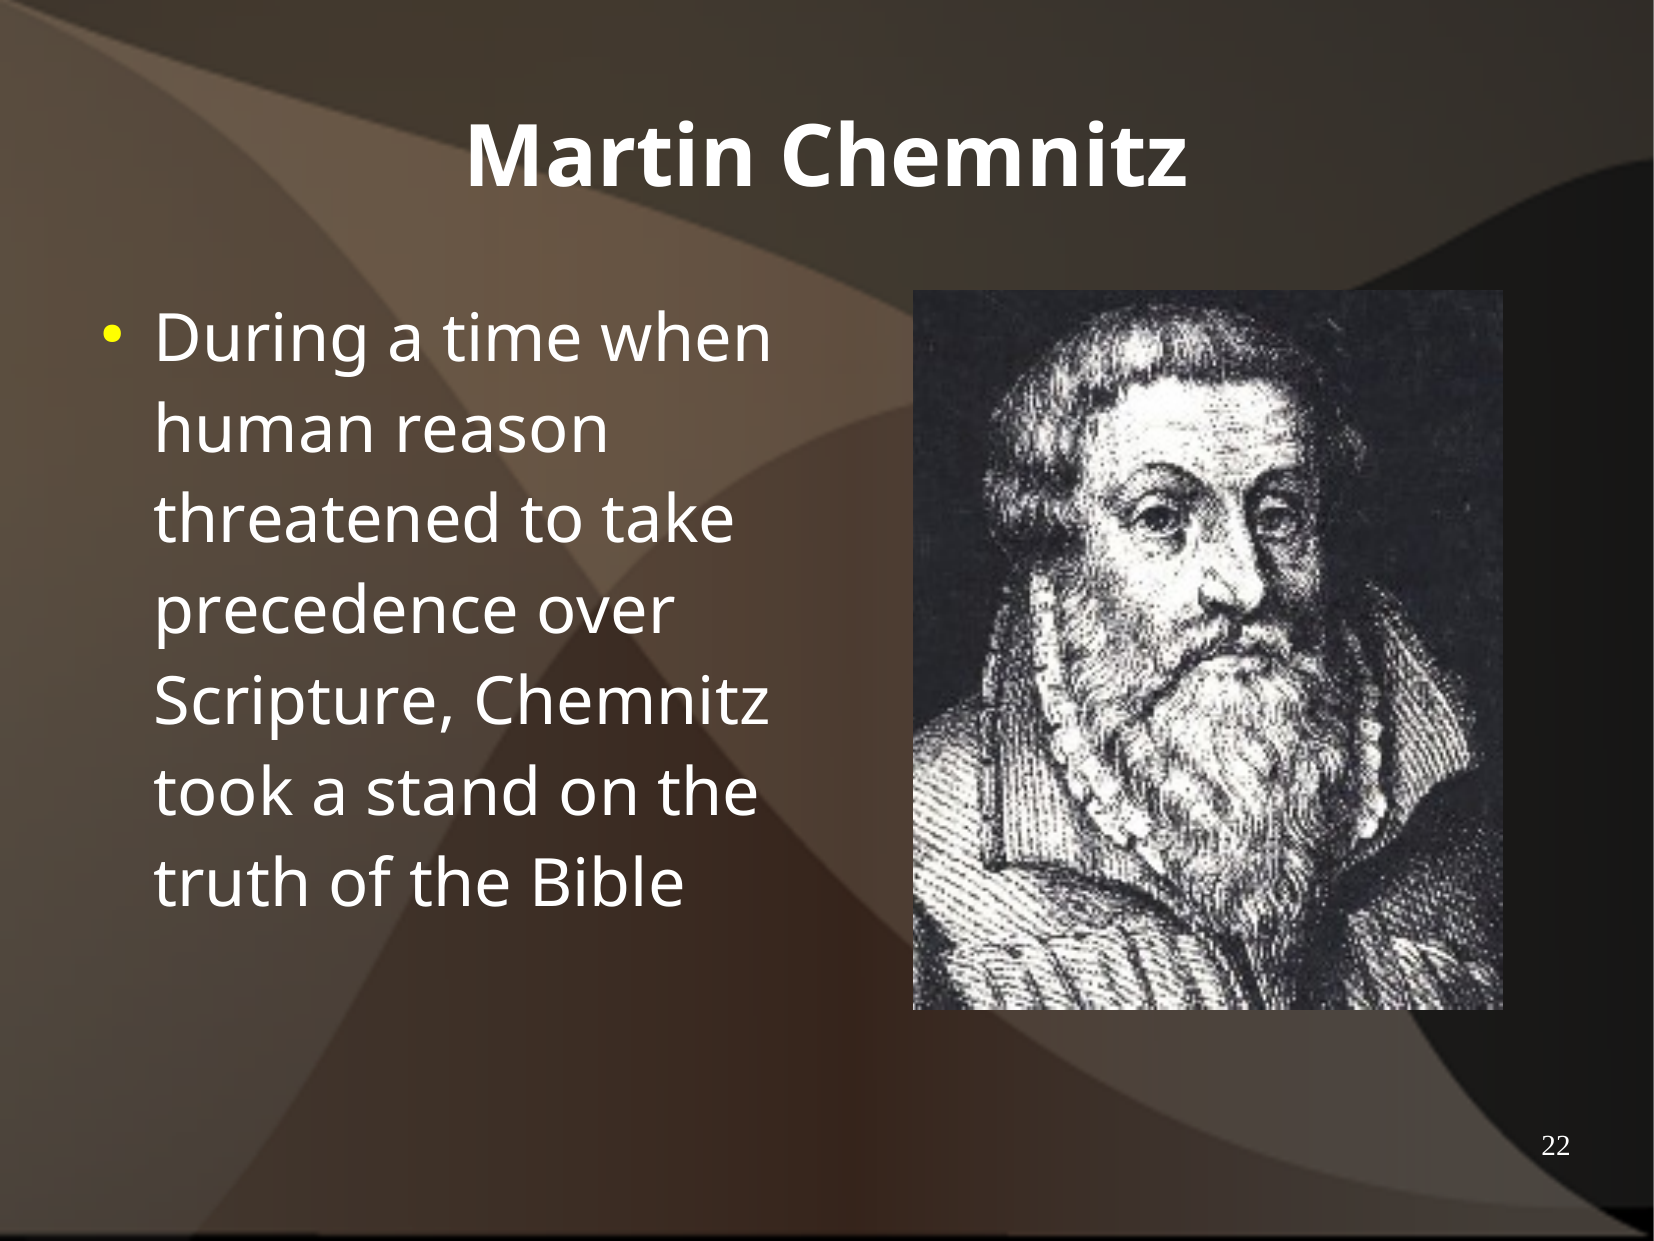

# Martin Chemnitz
During a time when human reason threatened to take precedence over Scripture, Chemnitz took a stand on the truth of the Bible
22